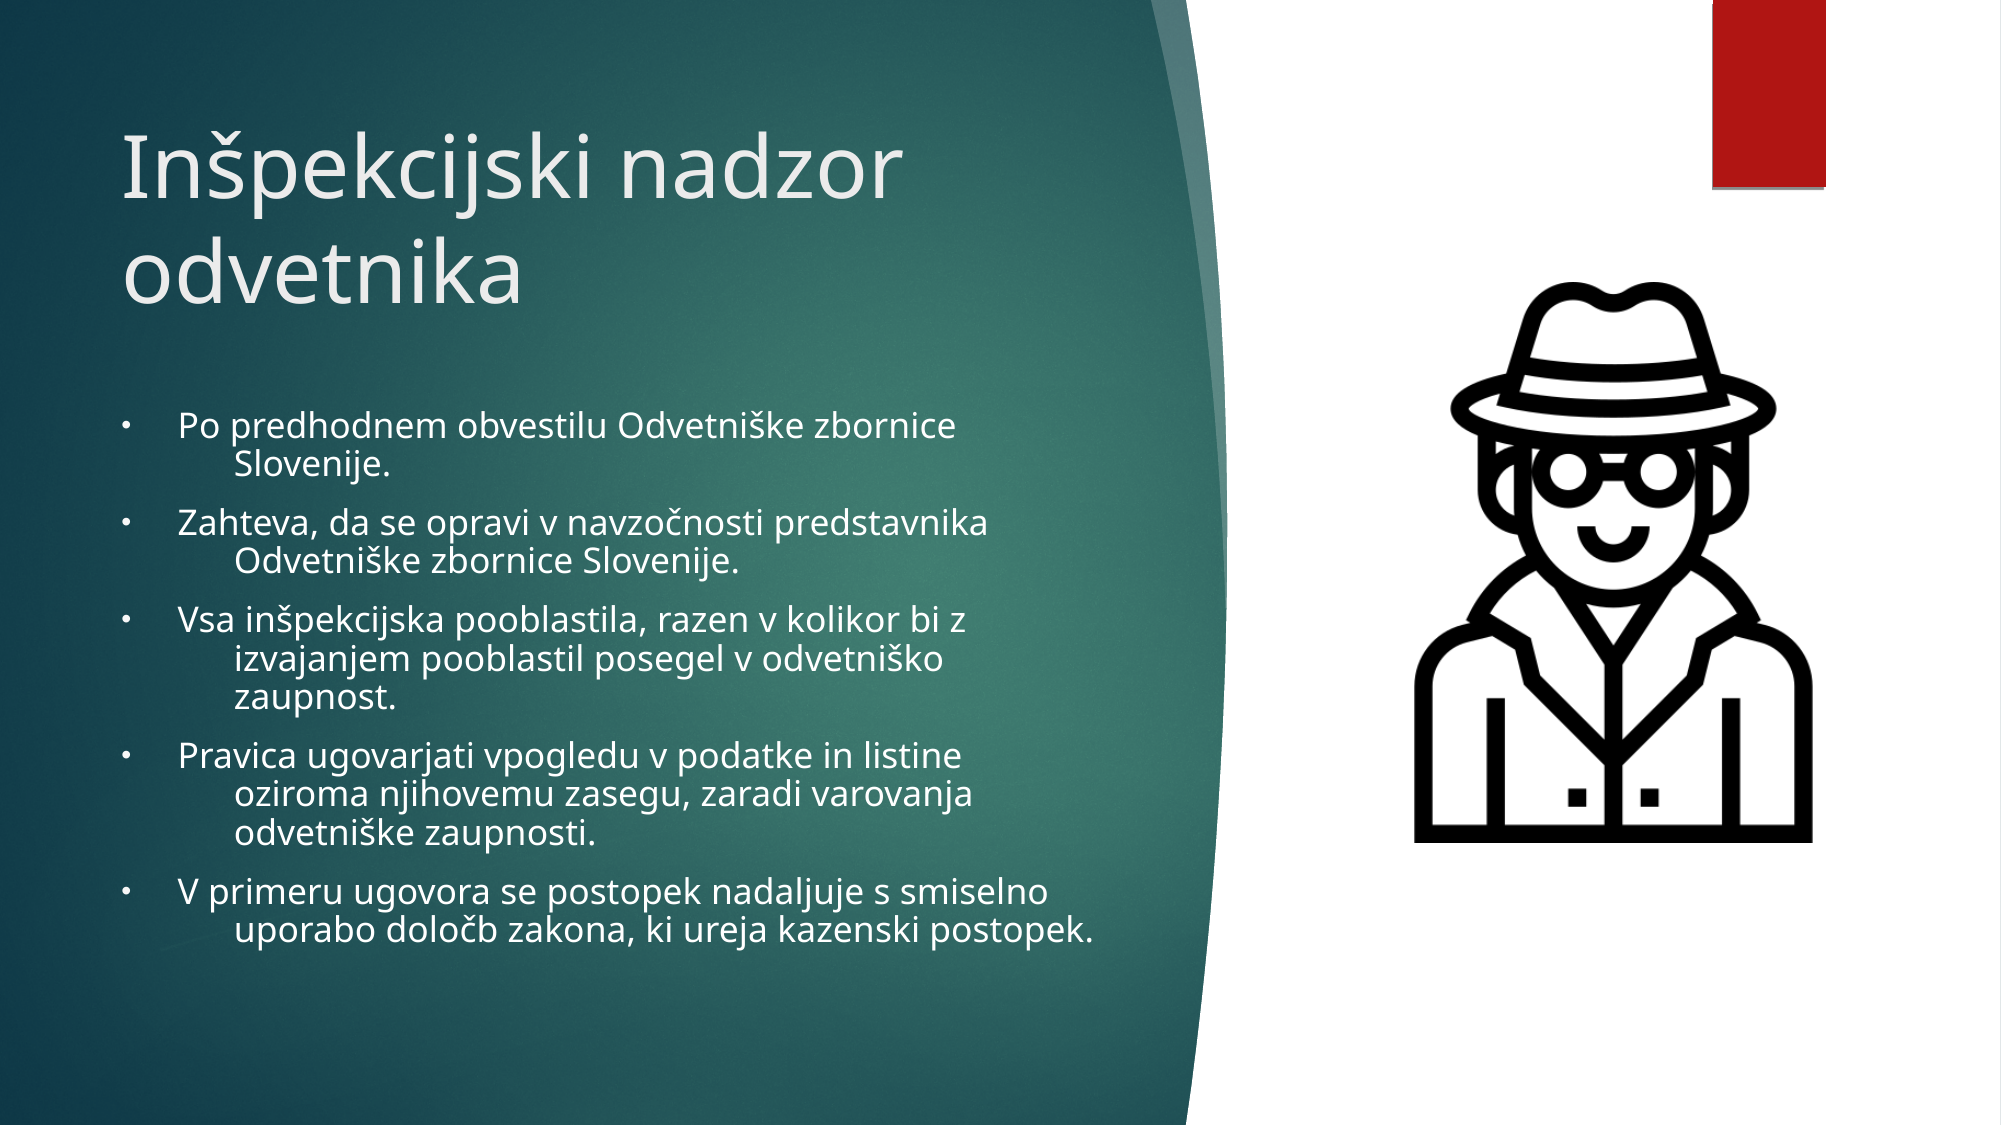

# Inšpekcijski nadzor odvetnika
Po predhodnem obvestilu Odvetniške zbornice Slovenije.
Zahteva, da se opravi v navzočnosti predstavnika Odvetniške zbornice Slovenije.
Vsa inšpekcijska pooblastila, razen v kolikor bi z izvajanjem pooblastil posegel v odvetniško zaupnost.
Pravica ugovarjati vpogledu v podatke in listine oziroma njihovemu zasegu, zaradi varovanja odvetniške zaupnosti.
V primeru ugovora se postopek nadaljuje s smiselno uporabo določb zakona, ki ureja kazenski postopek.